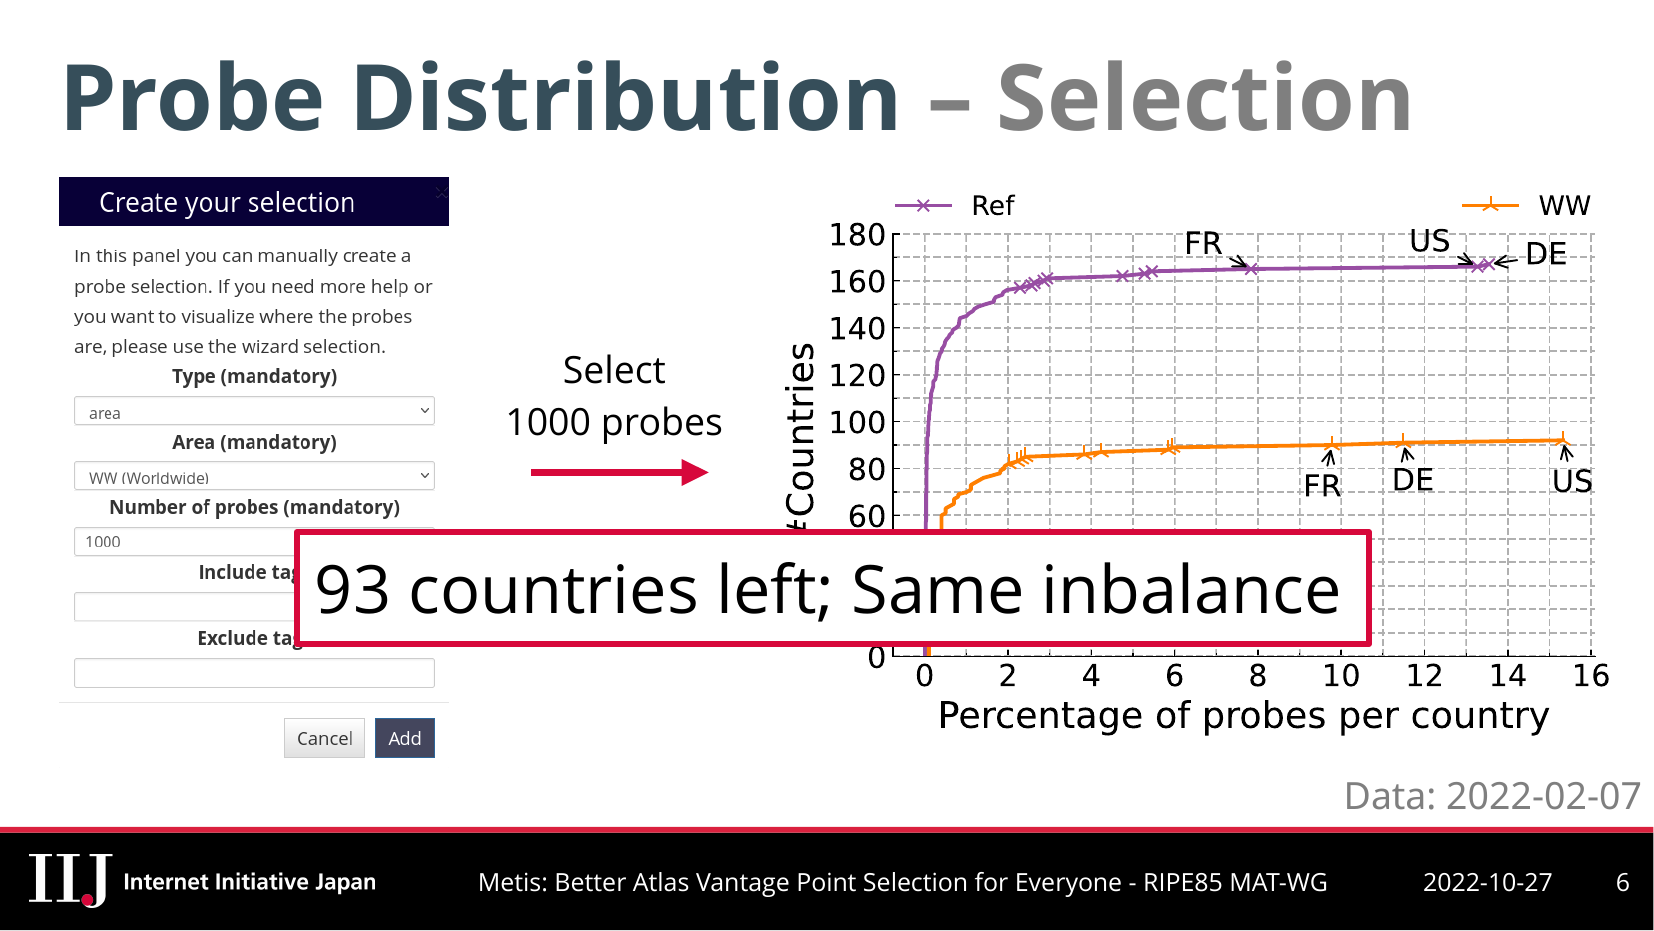

# Probe Distribution – Selection
Select
1000 probes
93 countries left; Same inbalance
Data: 2022-02-07
Metis: Better Atlas Vantage Point Selection for Everyone - RIPE85 MAT-WG
2022-10-27
6